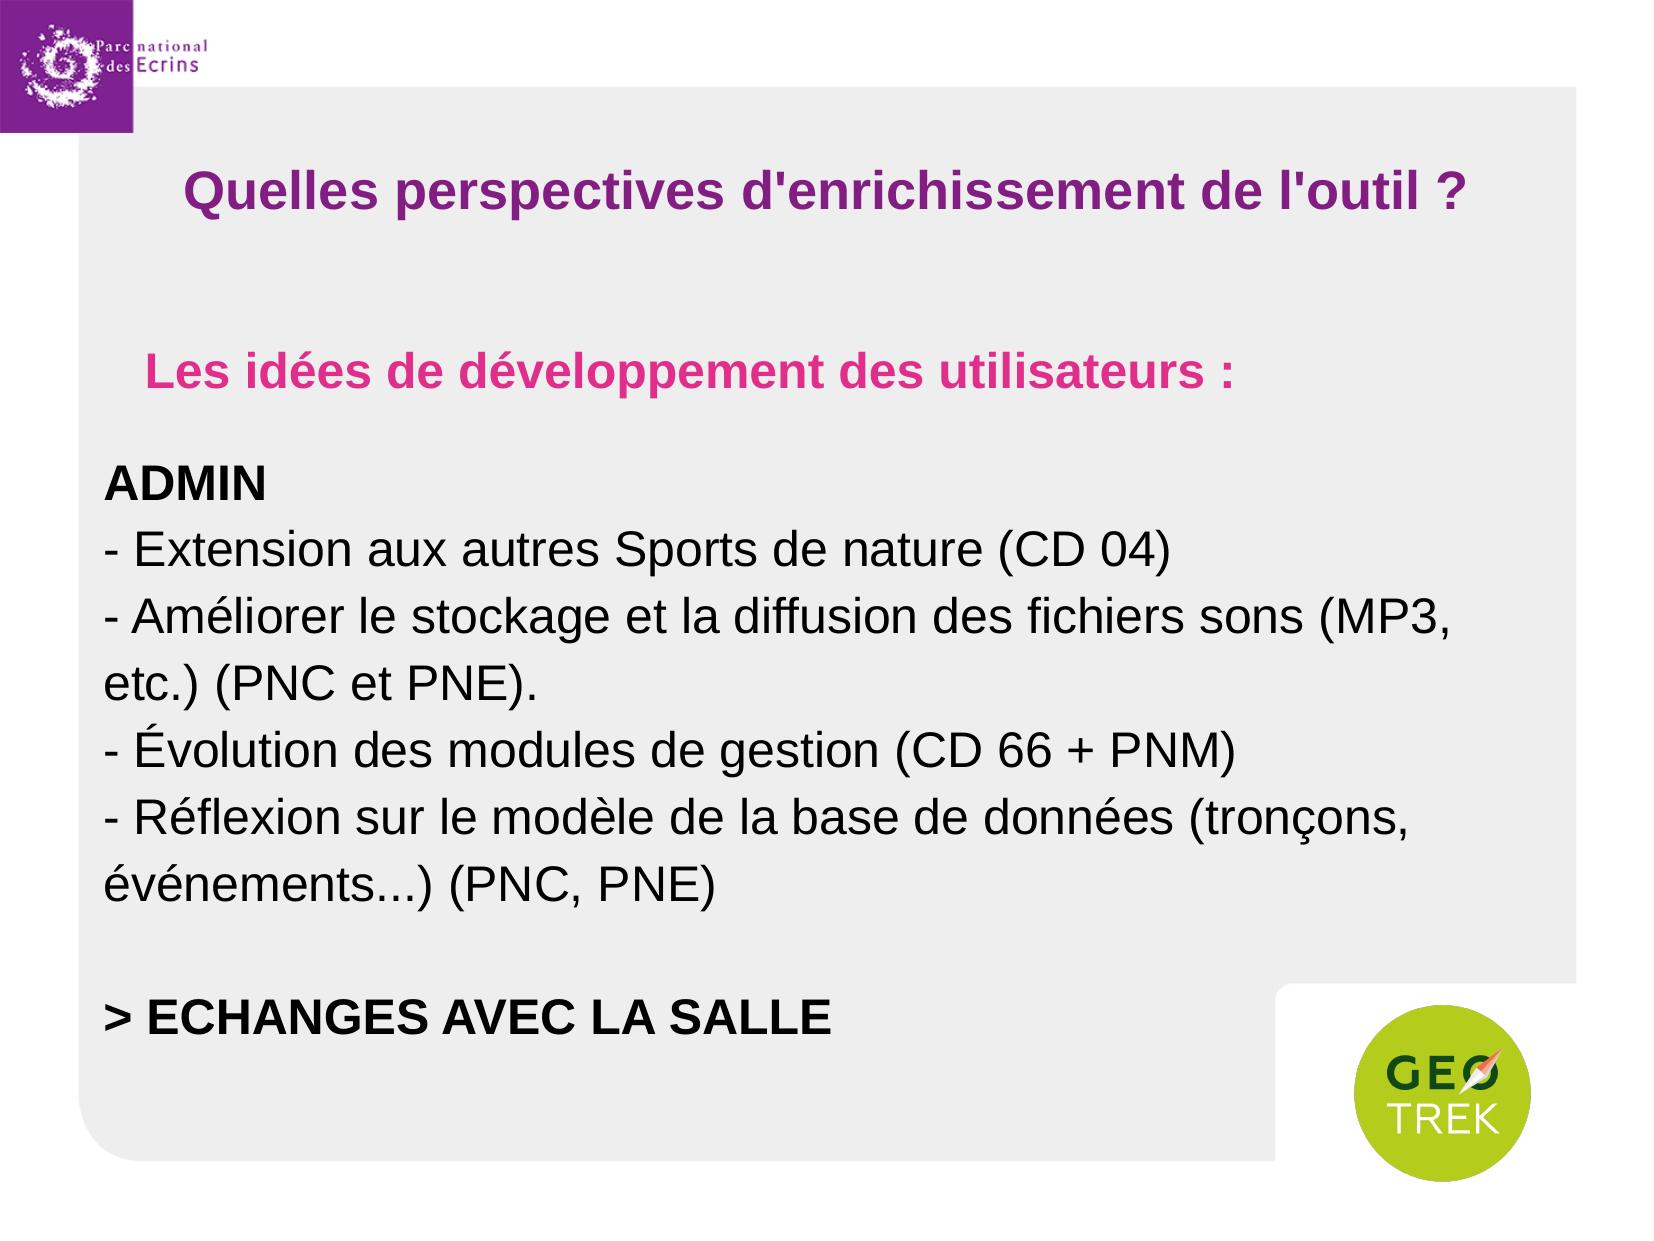

Quelles perspectives d'enrichissement de l'outil ?
# Les idées de développement des utilisateurs :
ADMIN
- Extension aux autres Sports de nature (CD 04)
- Améliorer le stockage et la diffusion des fichiers sons (MP3, etc.) (PNC et PNE).
- Évolution des modules de gestion (CD 66 + PNM)
- Réflexion sur le modèle de la base de données (tronçons, événements...) (PNC, PNE)
> ECHANGES AVEC LA SALLE